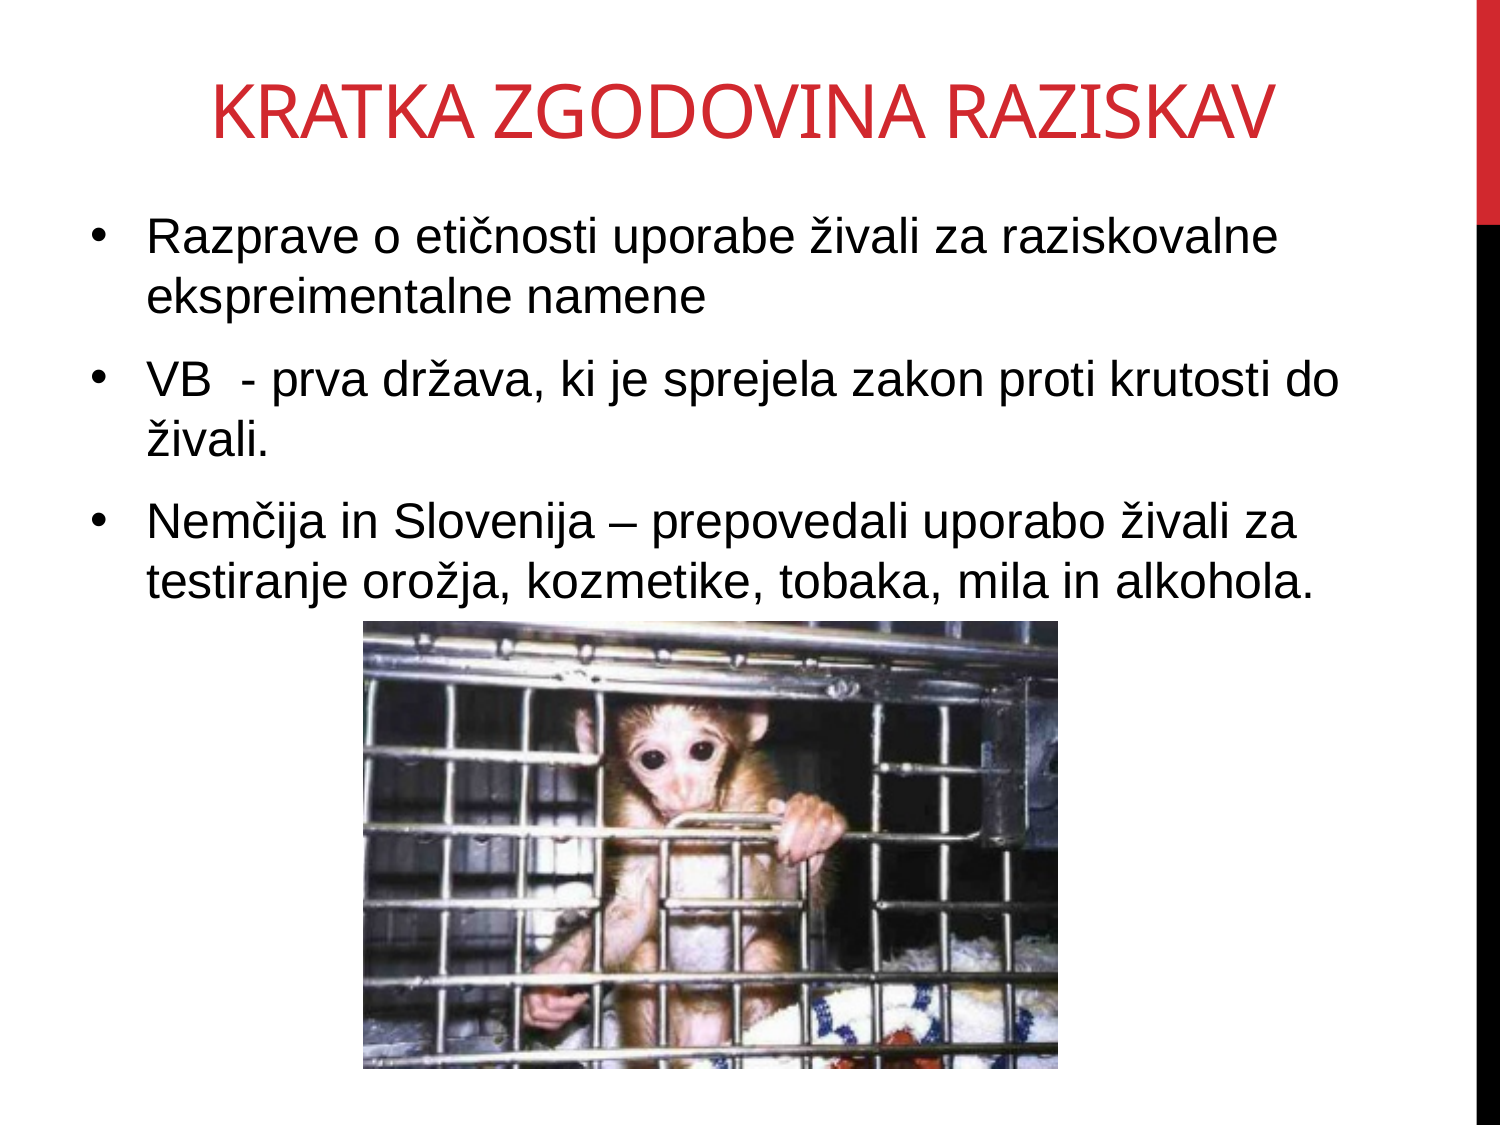

# Kratka zgodovina raziskav
Razprave o etičnosti uporabe živali za raziskovalne ekspreimentalne namene
VB - prva država, ki je sprejela zakon proti krutosti do živali.
Nemčija in Slovenija – prepovedali uporabo živali za testiranje orožja, kozmetike, tobaka, mila in alkohola.